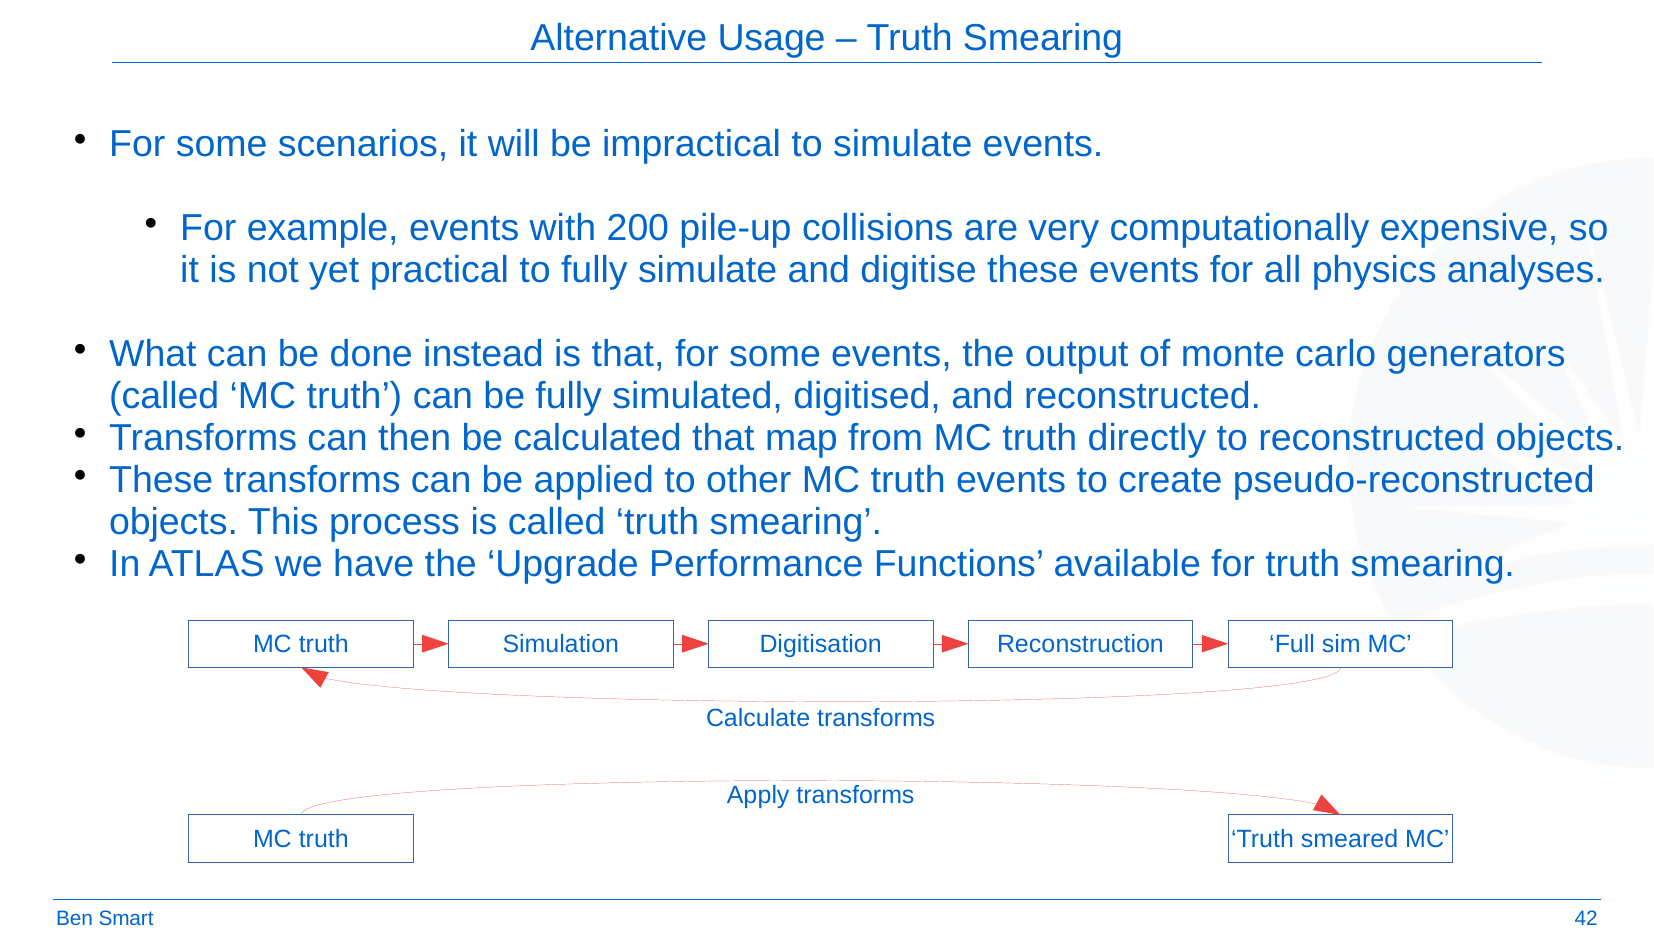

Alternative Usage – Truth Smearing
For some scenarios, it will be impractical to simulate events.
For example, events with 200 pile-up collisions are very computationally expensive, so
it is not yet practical to fully simulate and digitise these events for all physics analyses.
What can be done instead is that, for some events, the output of monte carlo generators (called ‘MC truth’) can be fully simulated, digitised, and reconstructed.
Transforms can then be calculated that map from MC truth directly to reconstructed objects.
These transforms can be applied to other MC truth events to create pseudo-reconstructed objects. This process is called ‘truth smearing’.
In ATLAS we have the ‘Upgrade Performance Functions’ available for truth smearing.
MC truth
Simulation
Digitisation
Reconstruction
‘Full sim MC’
Calculate transforms
Apply transforms
MC truth
‘Truth smeared MC’
Ben Smart